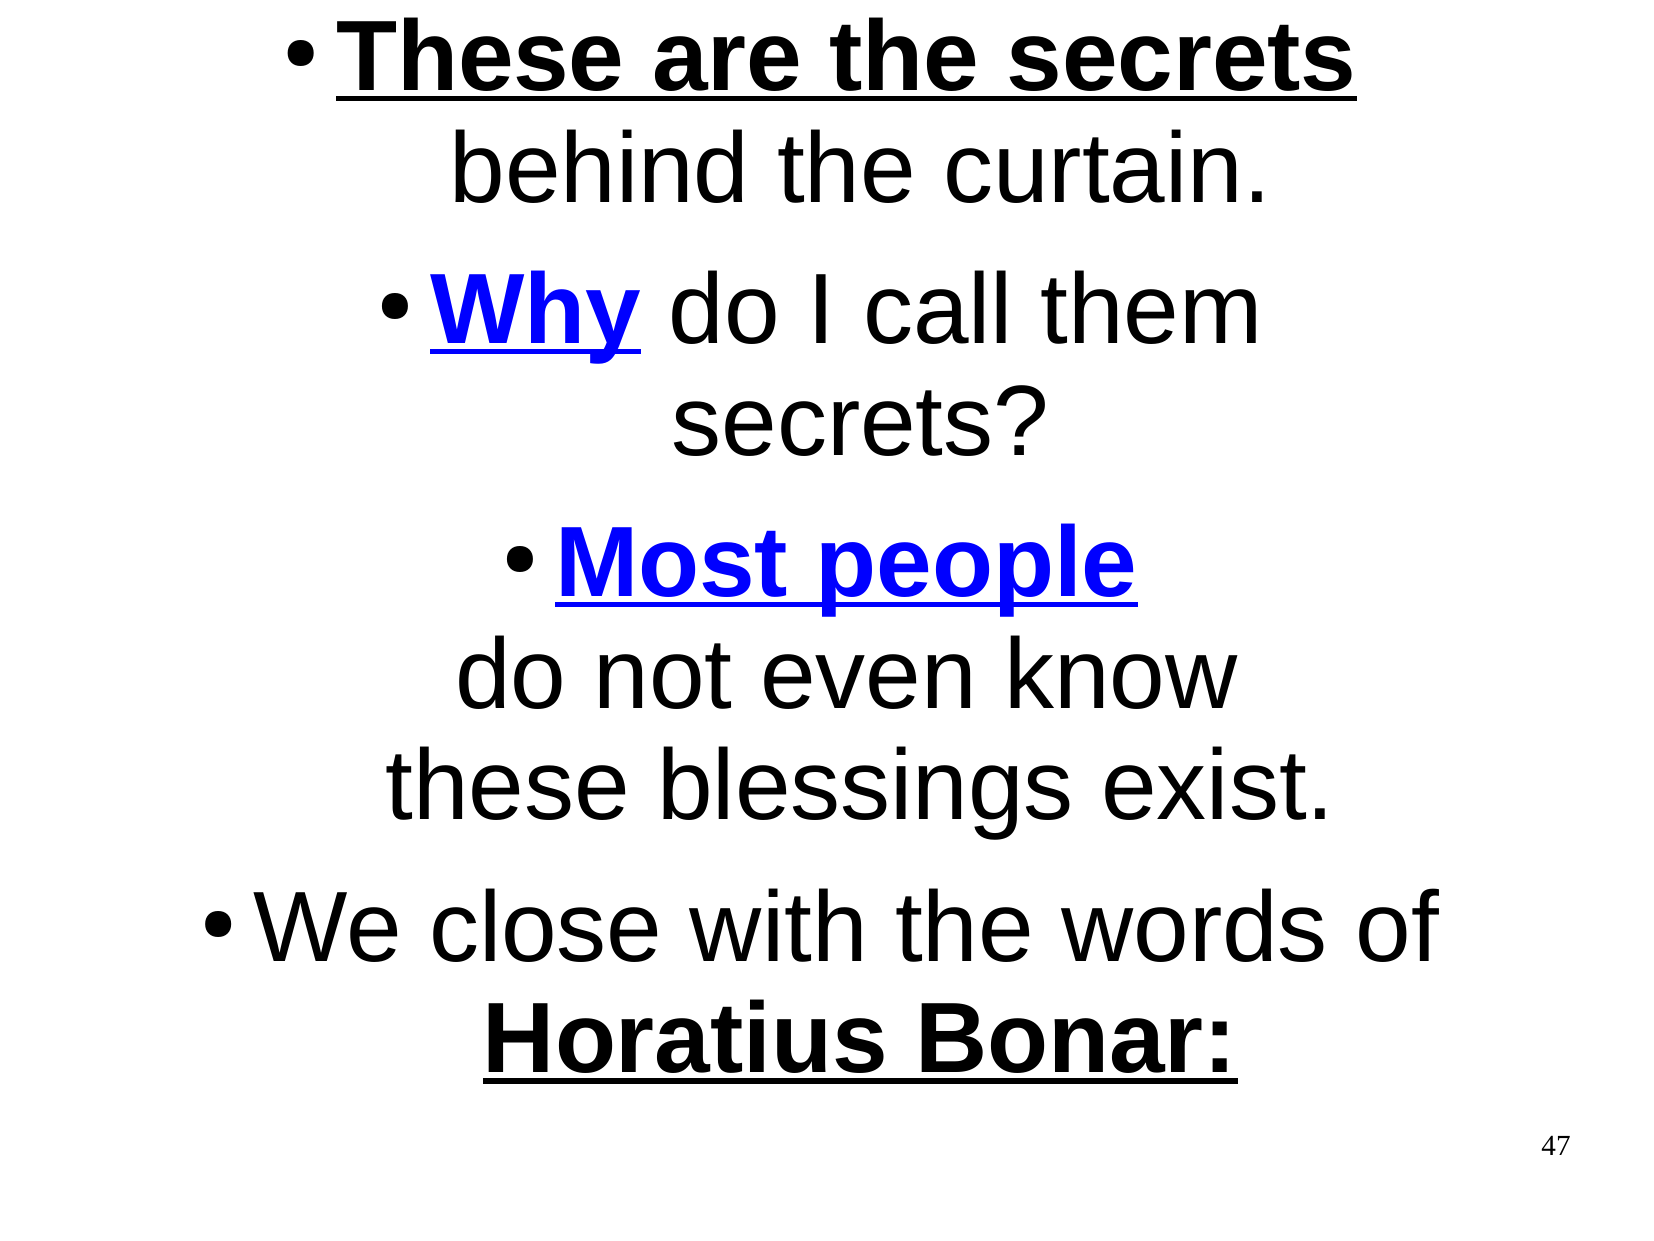

# These are the secrets behind the curtain.
Why do I call them
secrets?
Most people
do not even know
these blessings exist.
We close with the words of
Horatius Bonar:
47